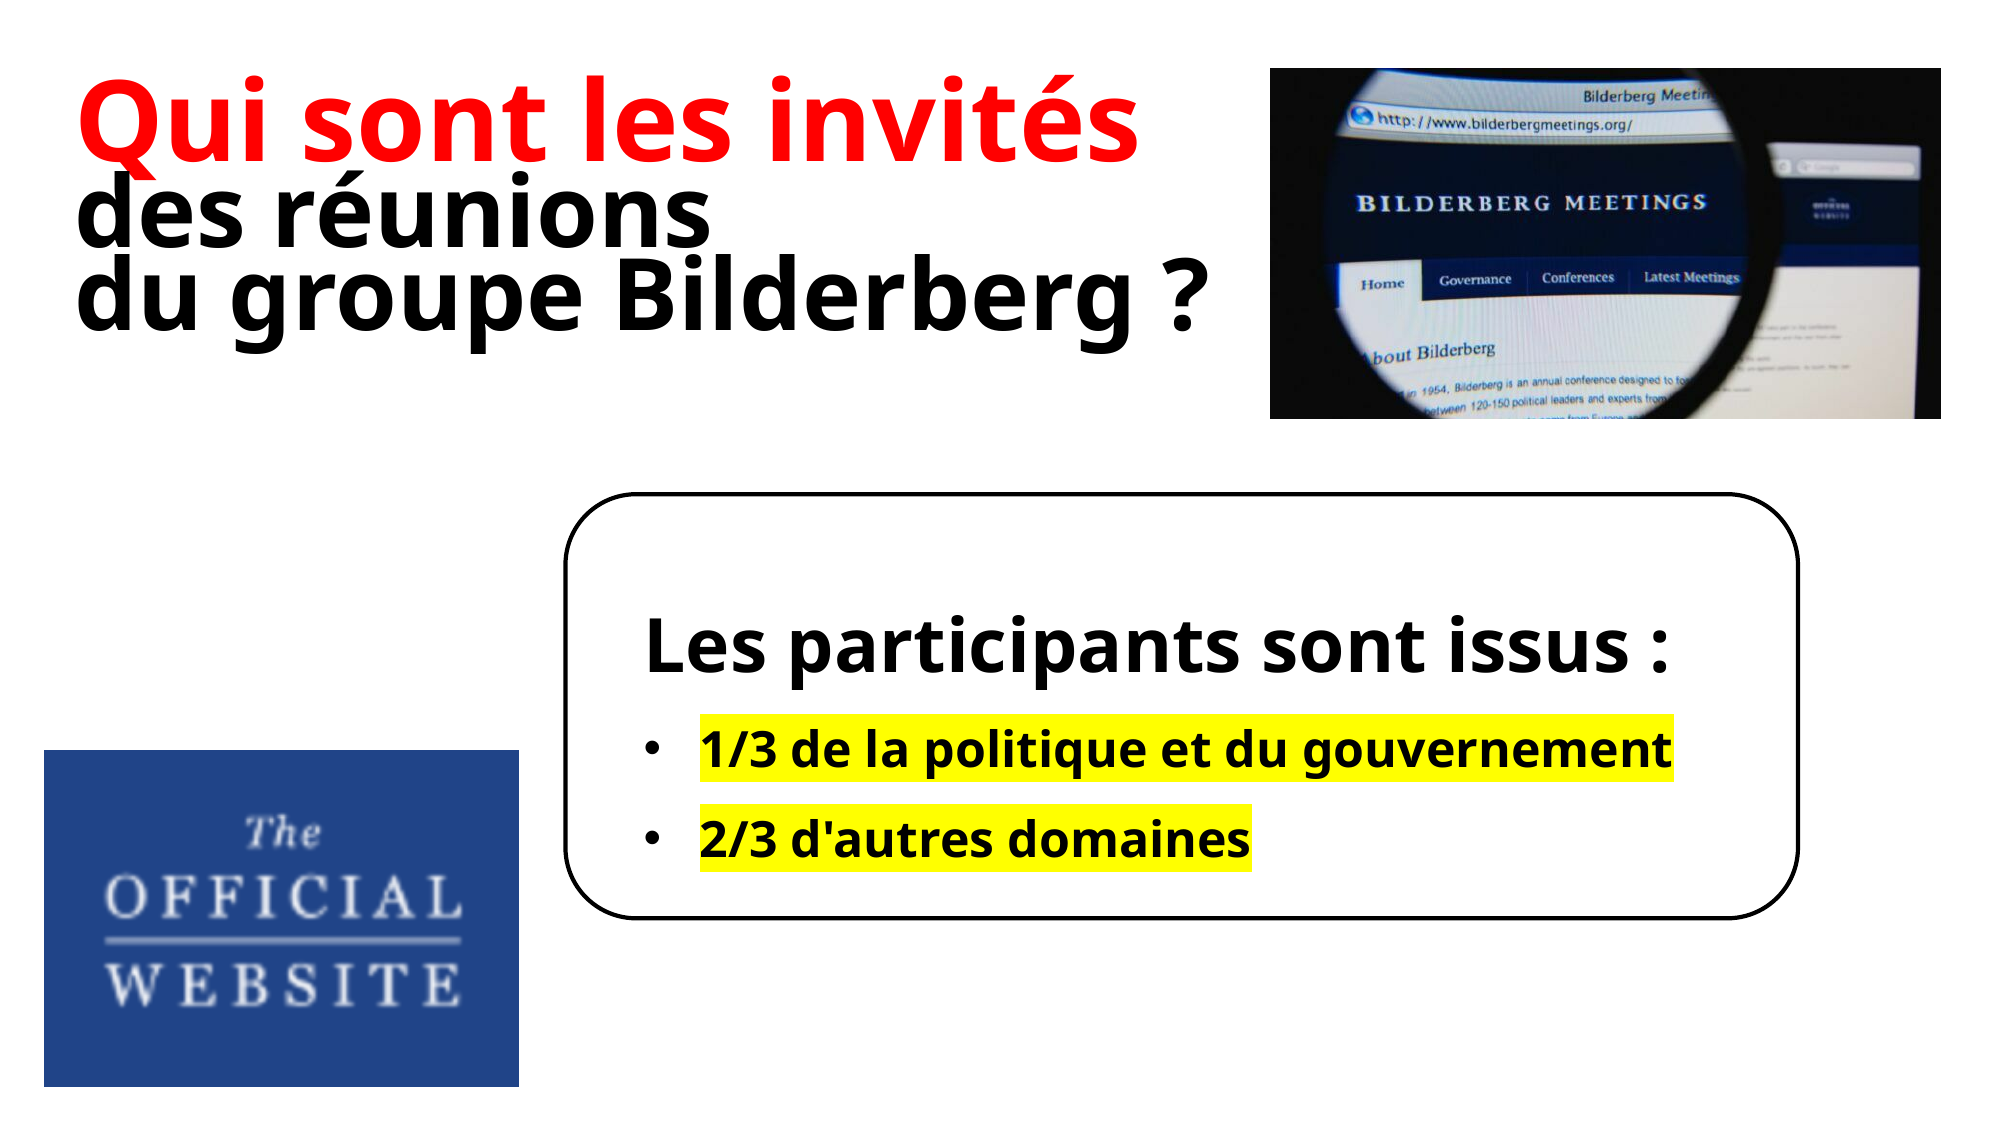

Qui sont les invités
des réunions
du groupe Bilderberg ?
Les participants sont issus :
1/3 de la politique et du gouvernement
2/3 d'autres domaines